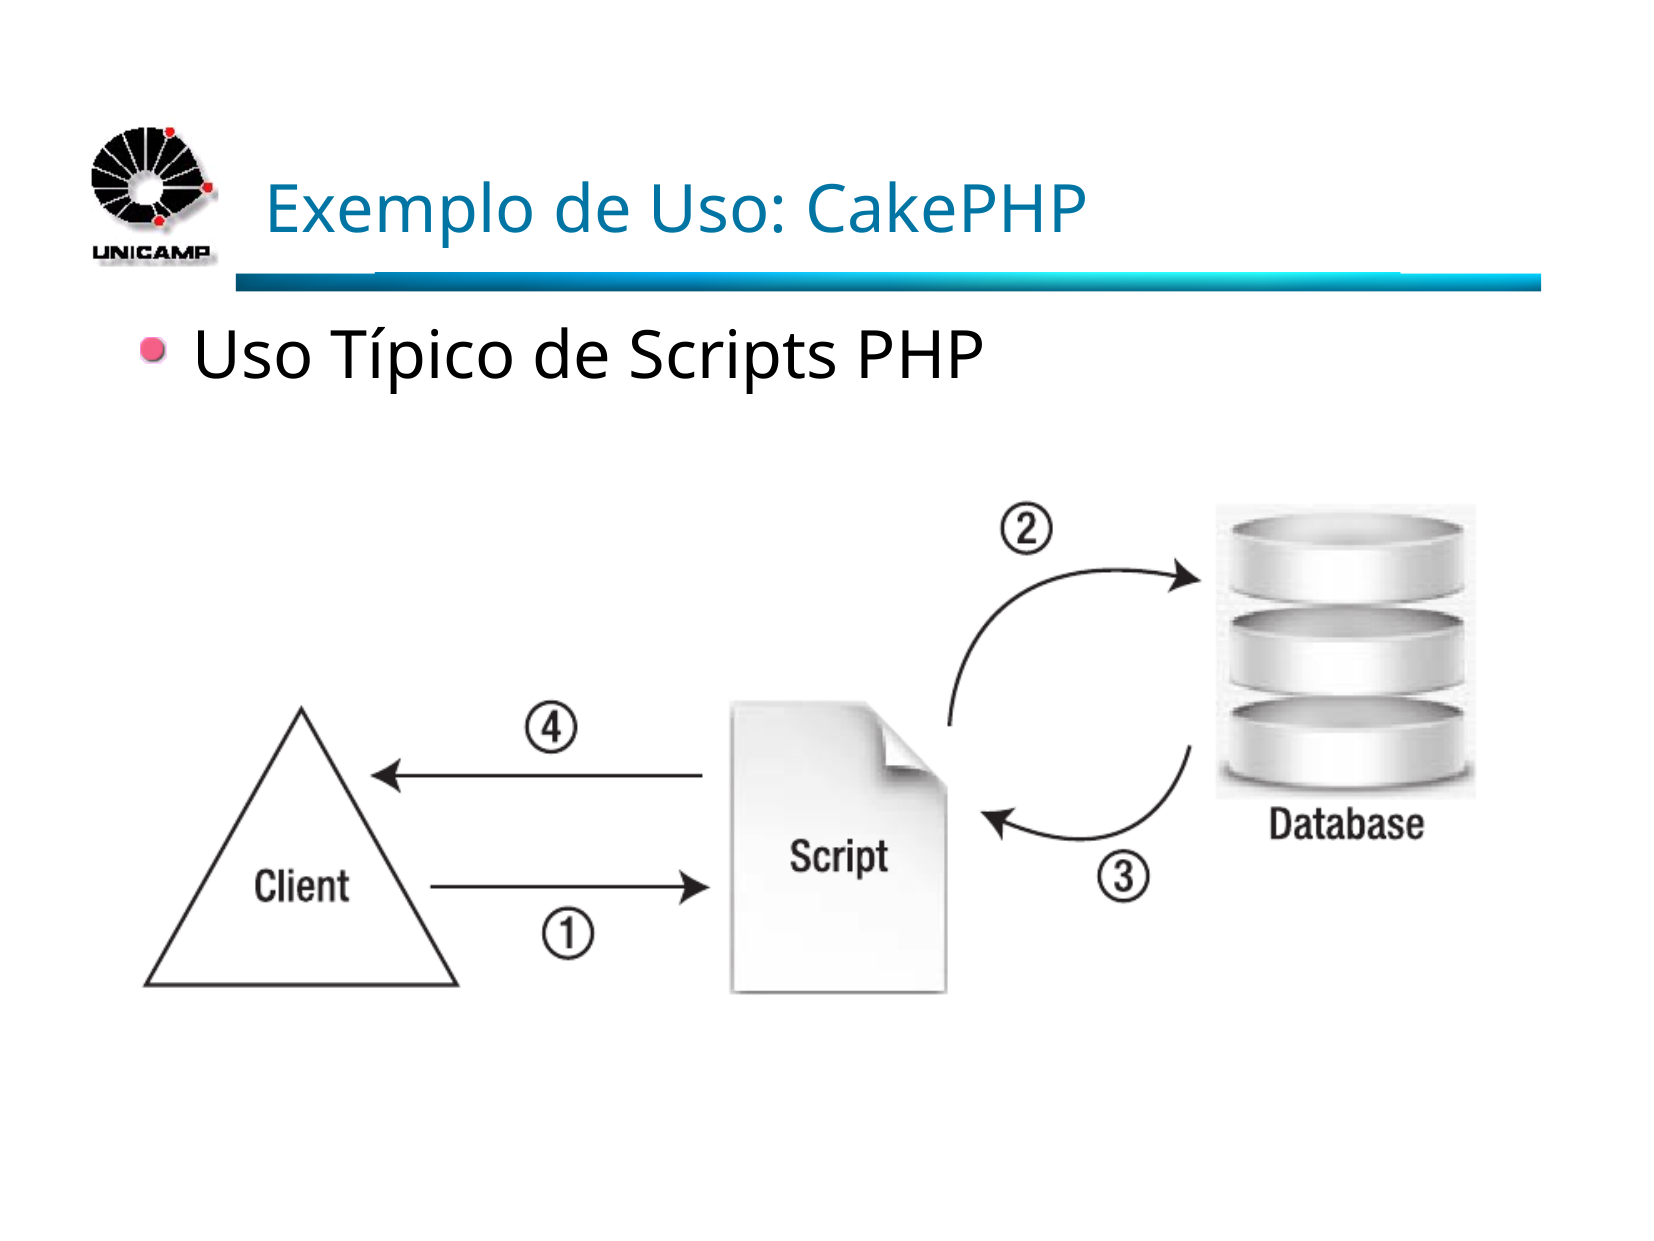

# Exemplo de Uso: CakePHP
Uso Típico de Scripts PHP